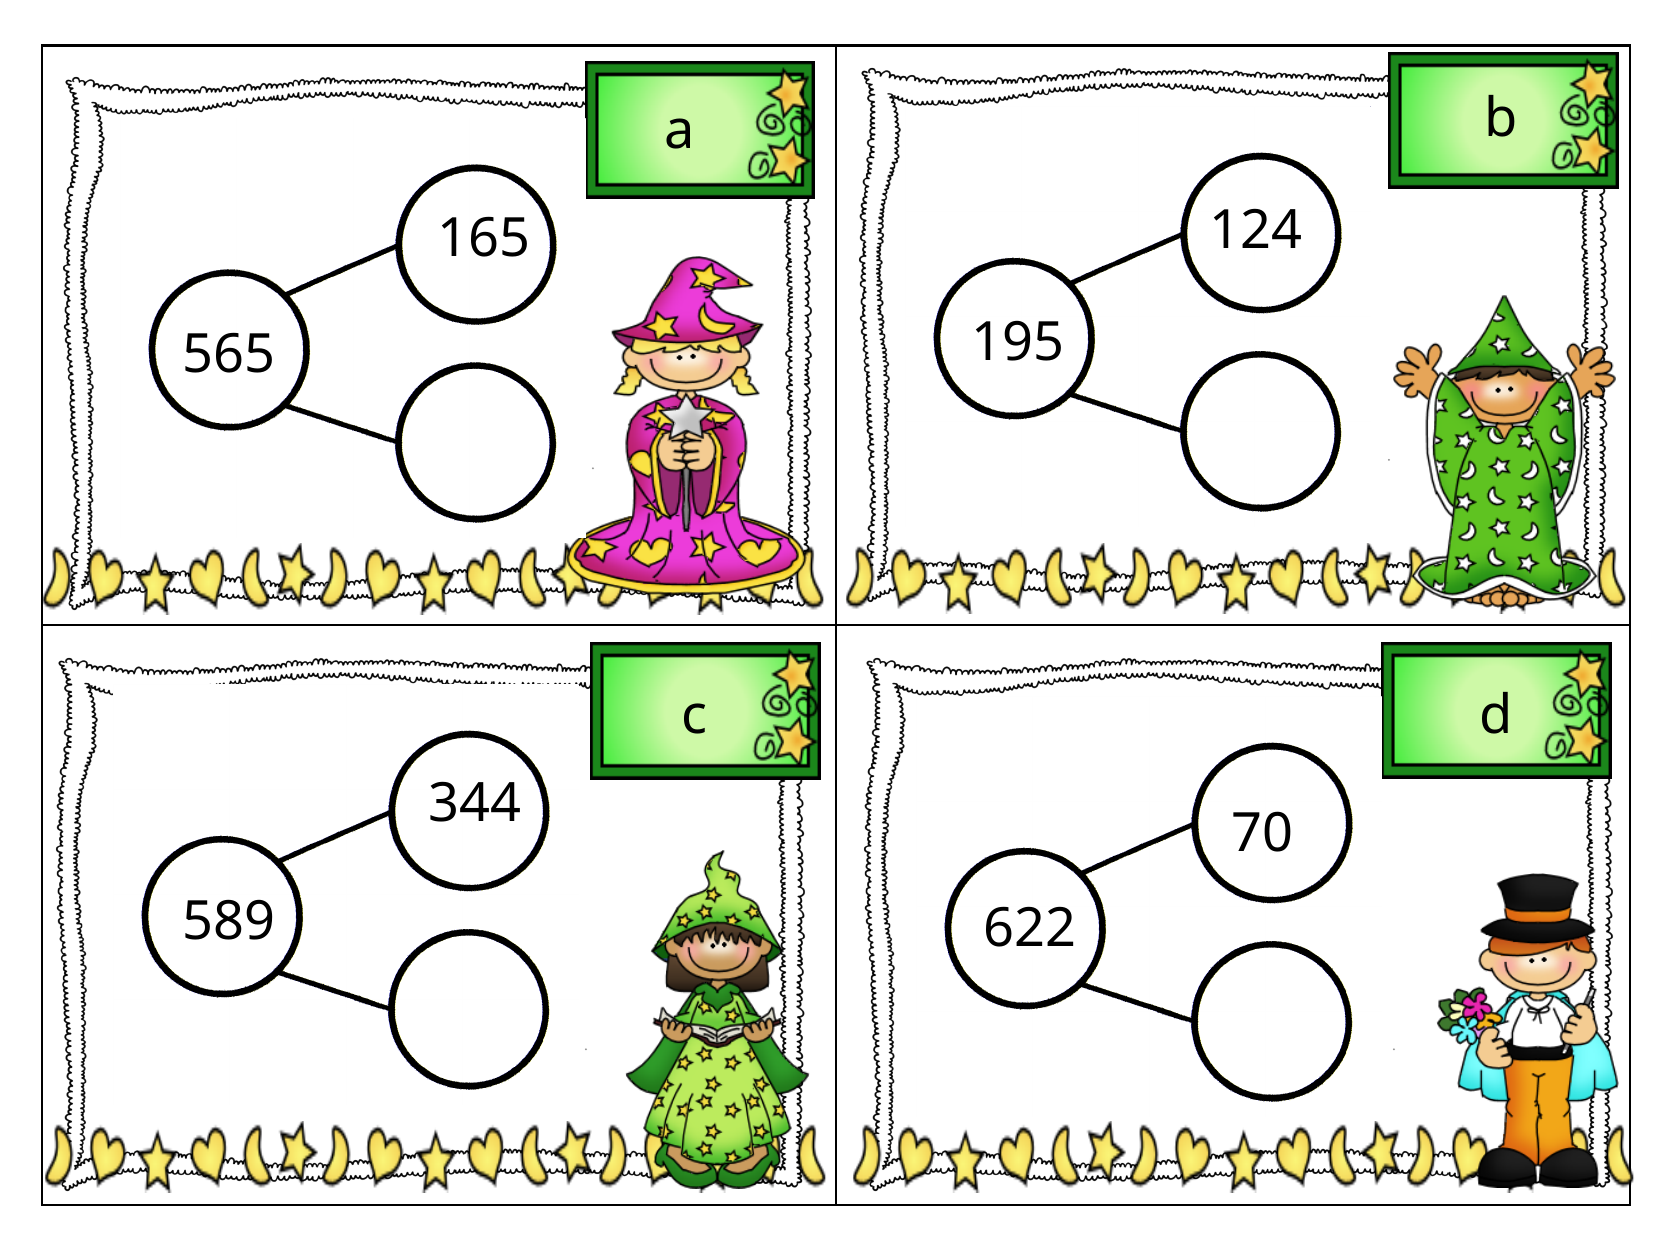

| | |
| --- | --- |
| | |
b
a
124
165
195
565
c
d
344
70
589
622